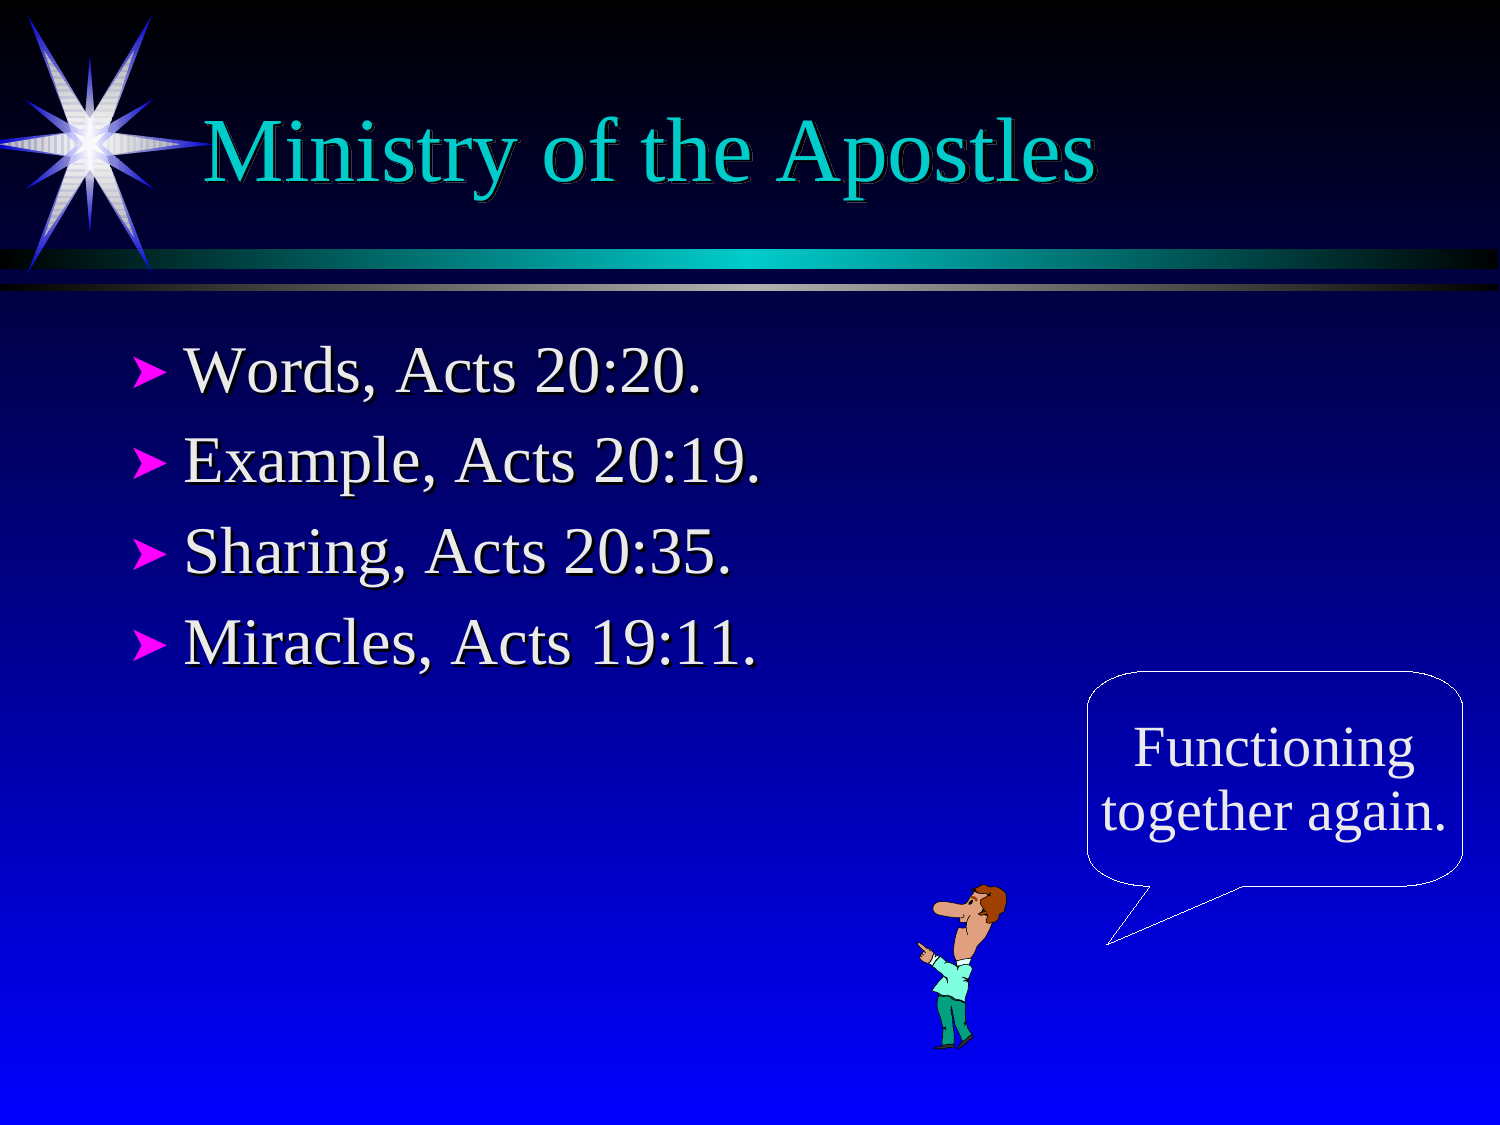

# Ministry of the Apostles
Words, Acts 20:20.
Example, Acts 20:19.
Sharing, Acts 20:35.
Miracles, Acts 19:11.
Functioning
together again.